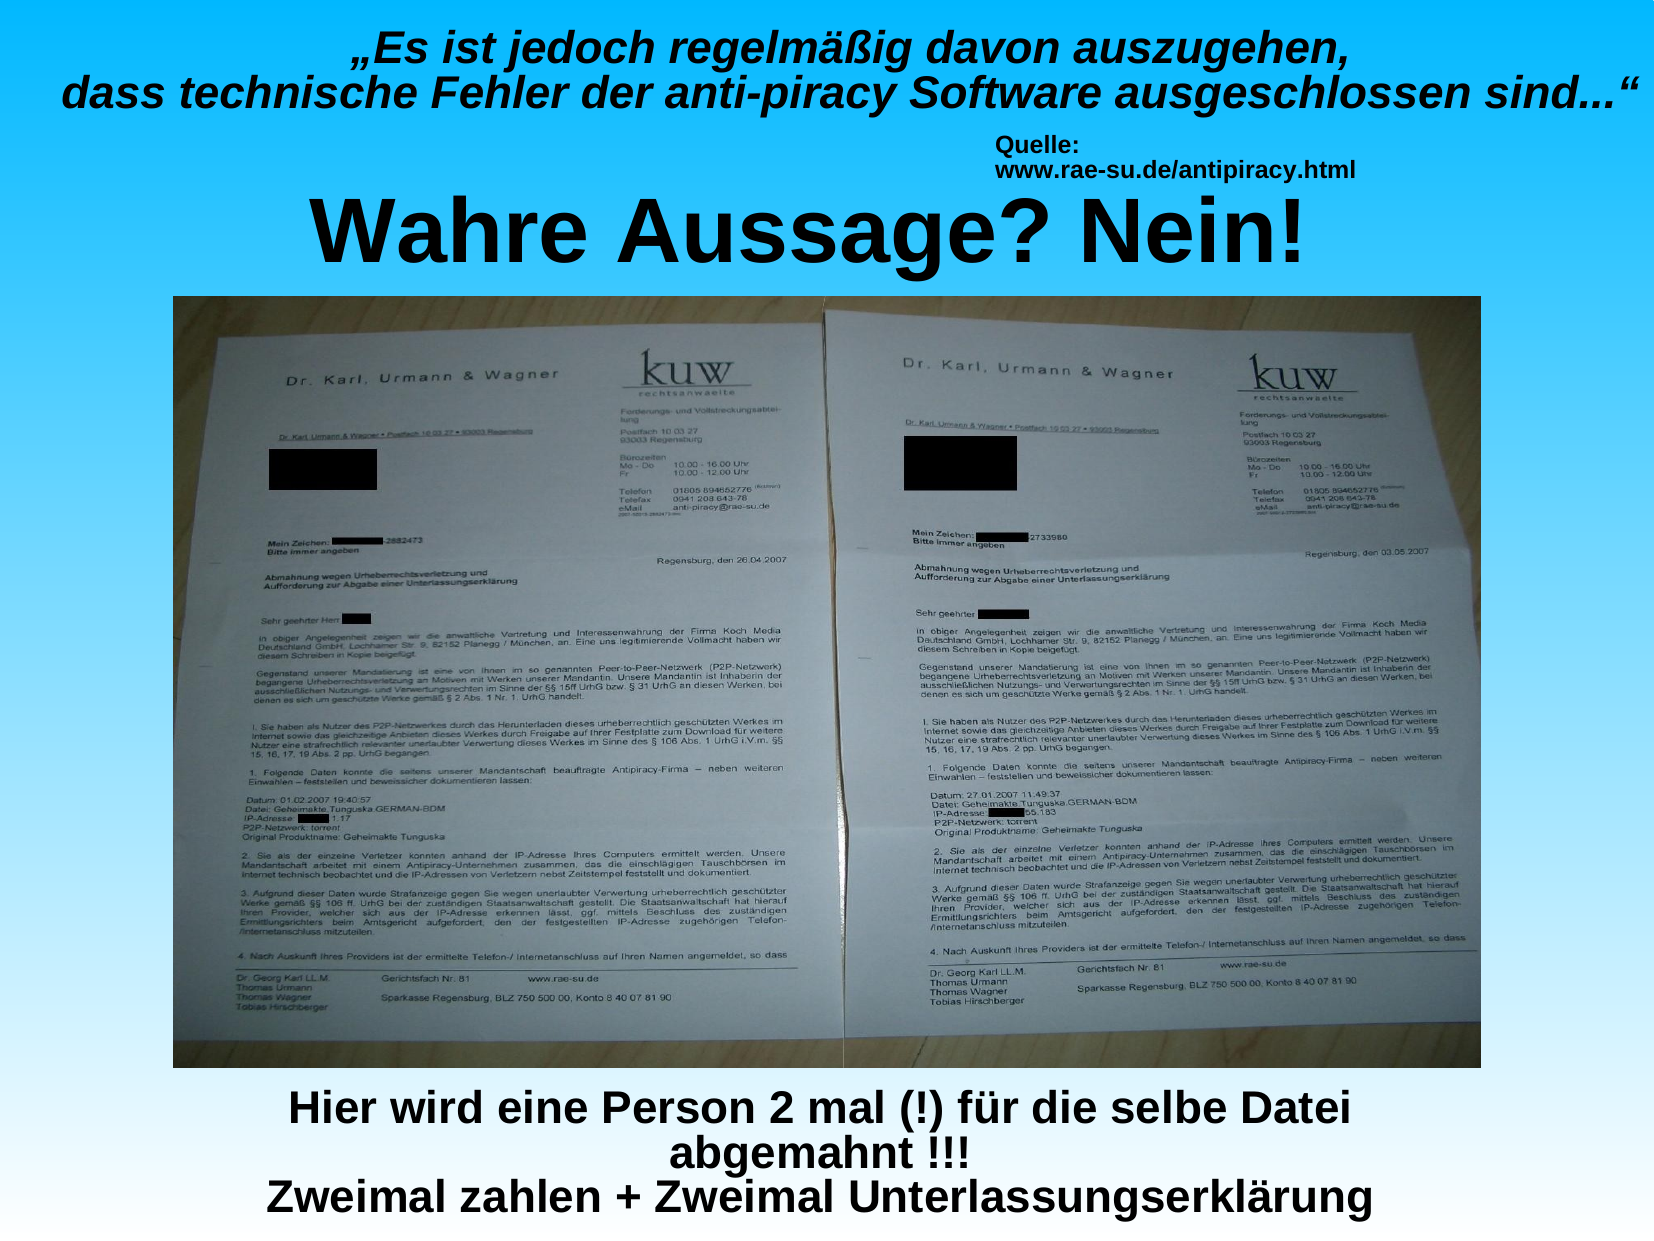

„Es ist jedoch regelmäßig davon auszugehen,
dass technische Fehler der anti-piracy Software ausgeschlossen sind...“
Quelle: www.rae-su.de/antipiracy.html
Wahre Aussage? Nein!
Hier wird eine Person 2 mal (!) für die selbe Datei abgemahnt !!!
Zweimal zahlen + Zweimal Unterlassungserklärung